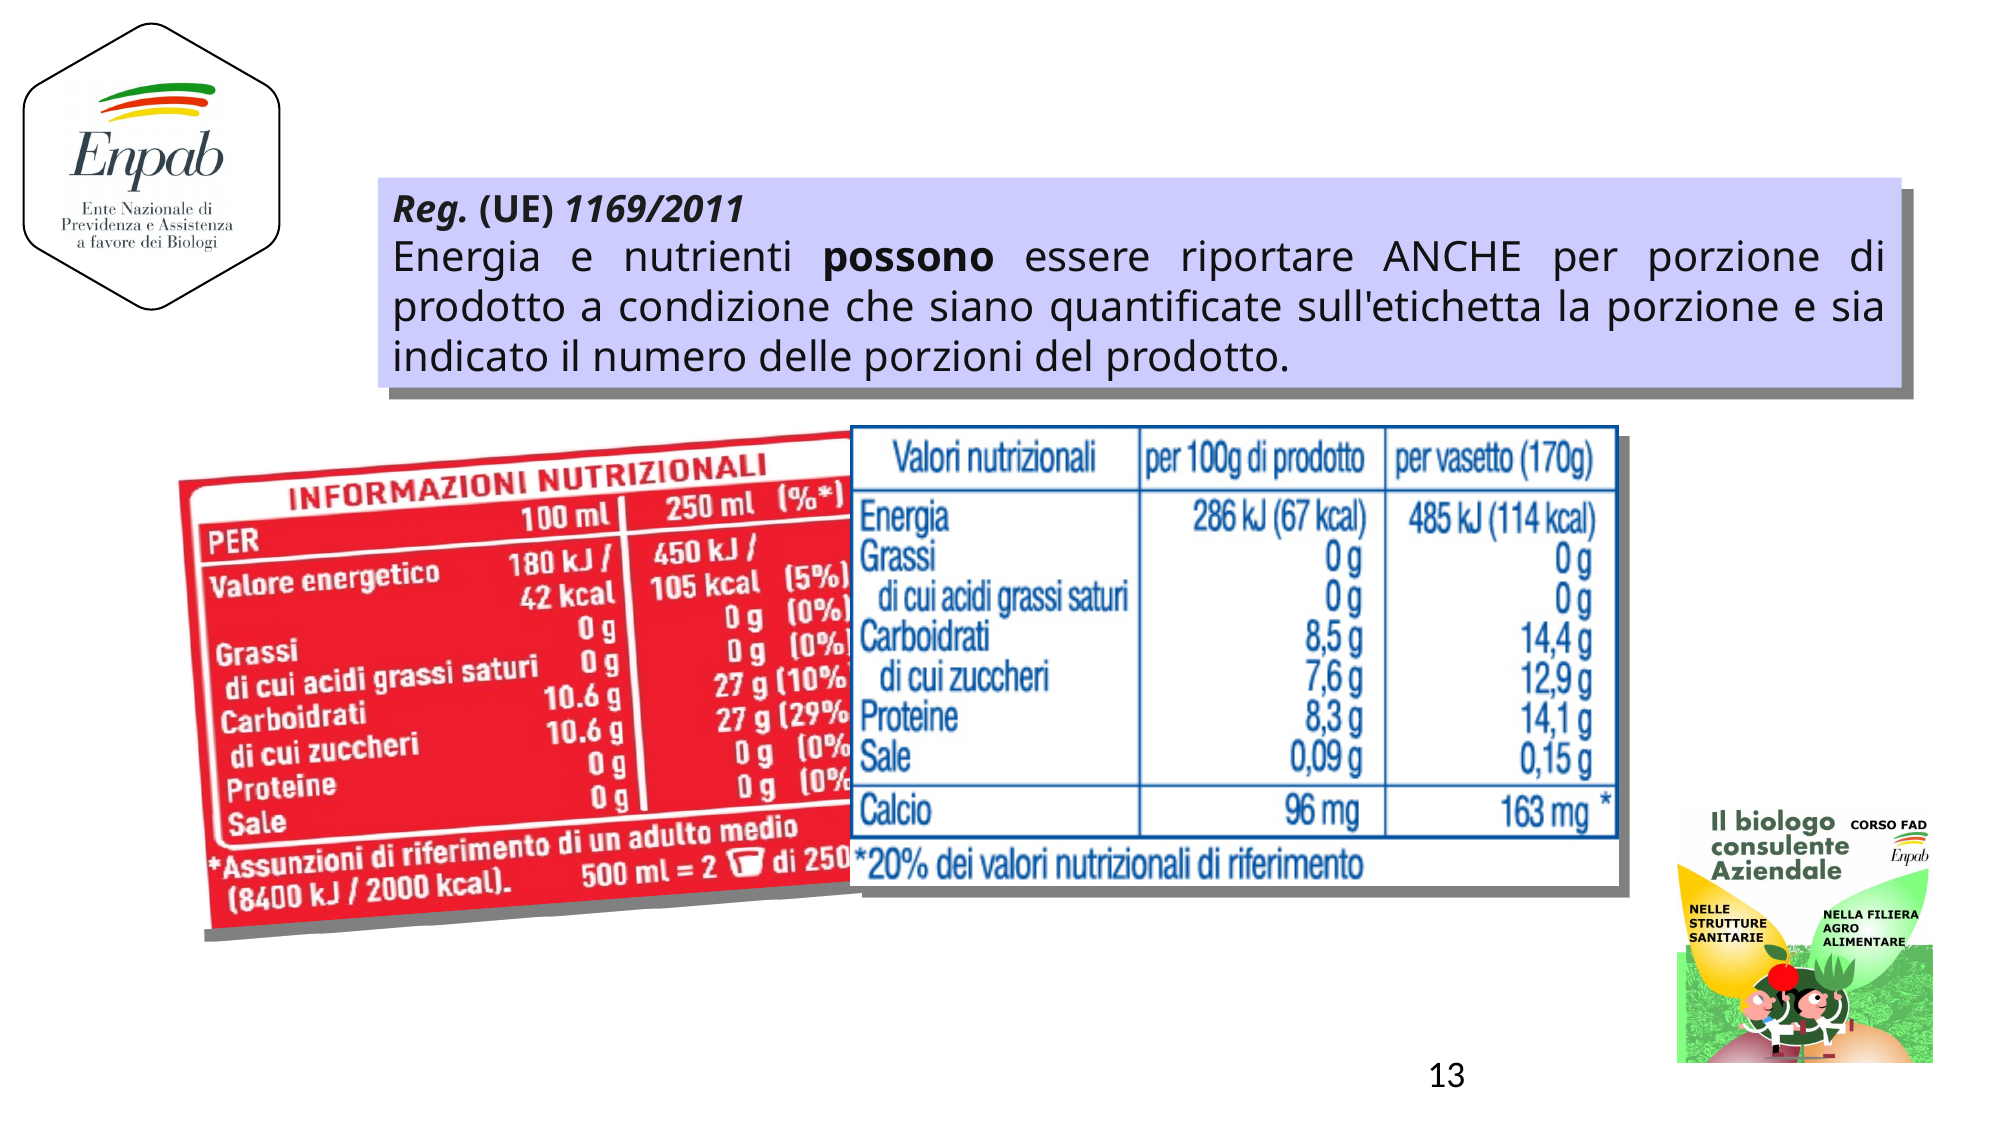

Reg. (UE) 1169/2011
Energia e nutrienti possono essere riportare ANCHE per porzione di prodotto a condizione che siano quantificate sull'etichetta la porzione e sia indicato il numero delle porzioni del prodotto.
13